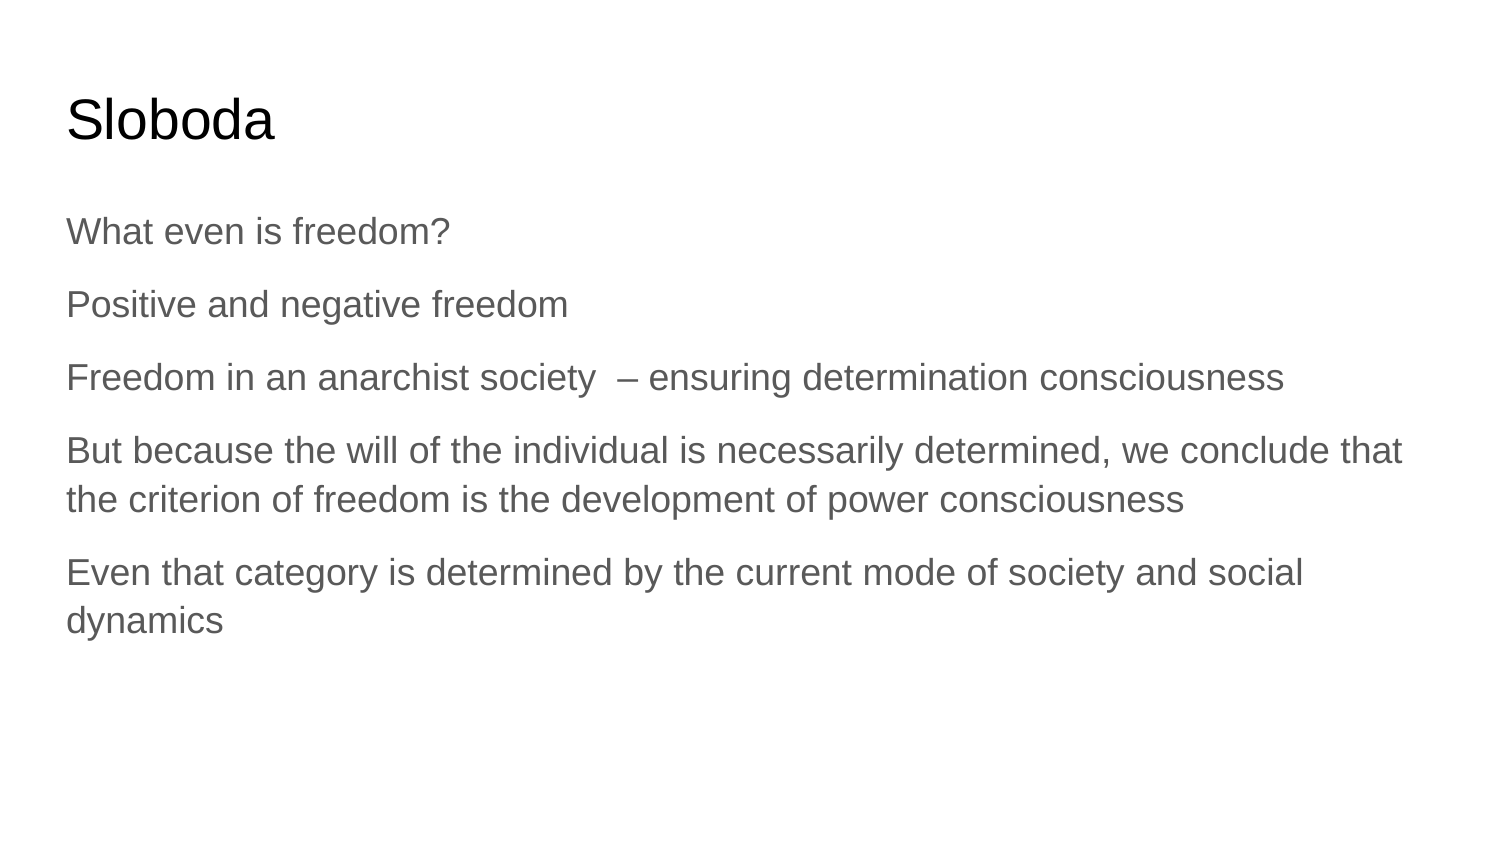

# Sloboda
What even is freedom?
Positive and negative freedom
Freedom in an anarchist society – ensuring determination consciousness
But because the will of the individual is necessarily determined, we conclude that the criterion of freedom is the development of power consciousness
Even that category is determined by the current mode of society and social dynamics